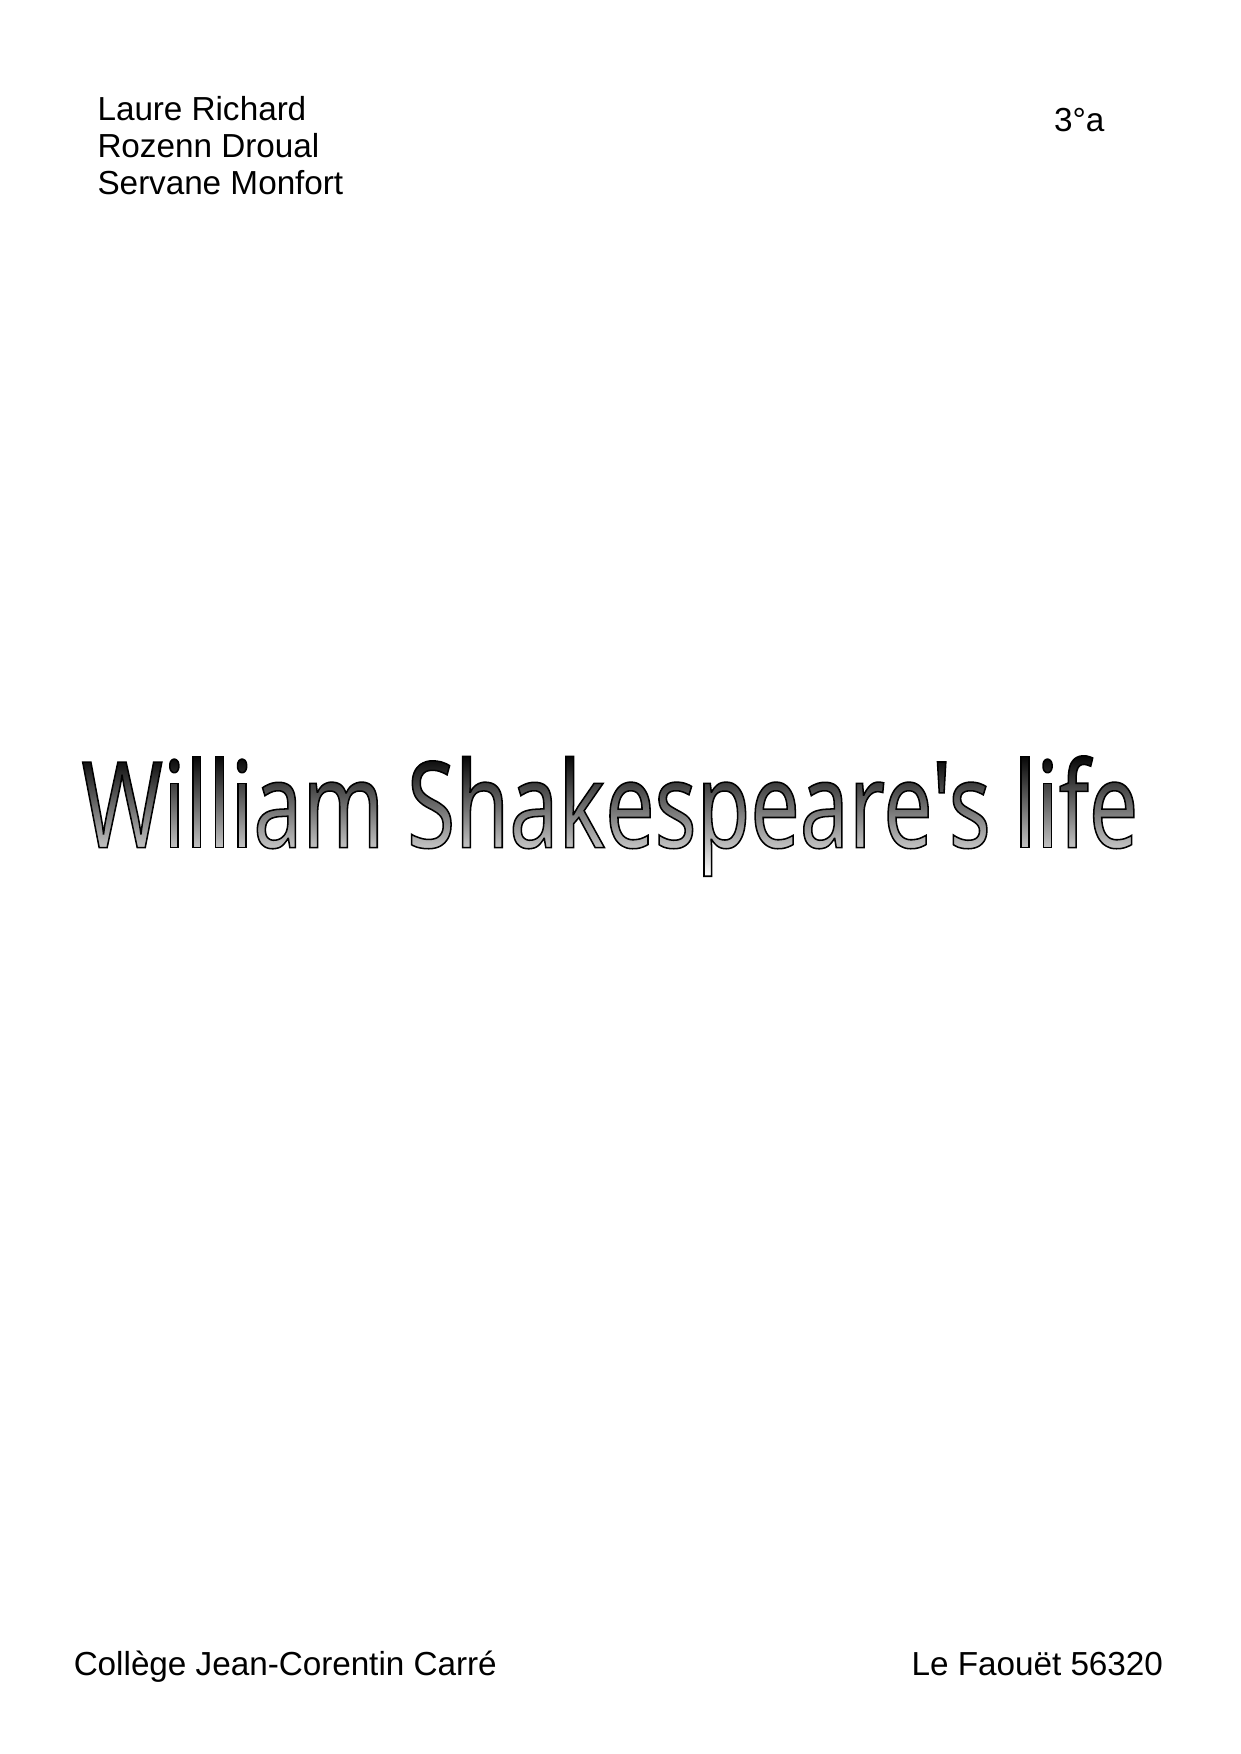

Laure Richard
Rozenn Droual
Servane Monfort
3°a
William Shakespeare's life
Collège Jean-Corentin Carré Le Faouët 56320